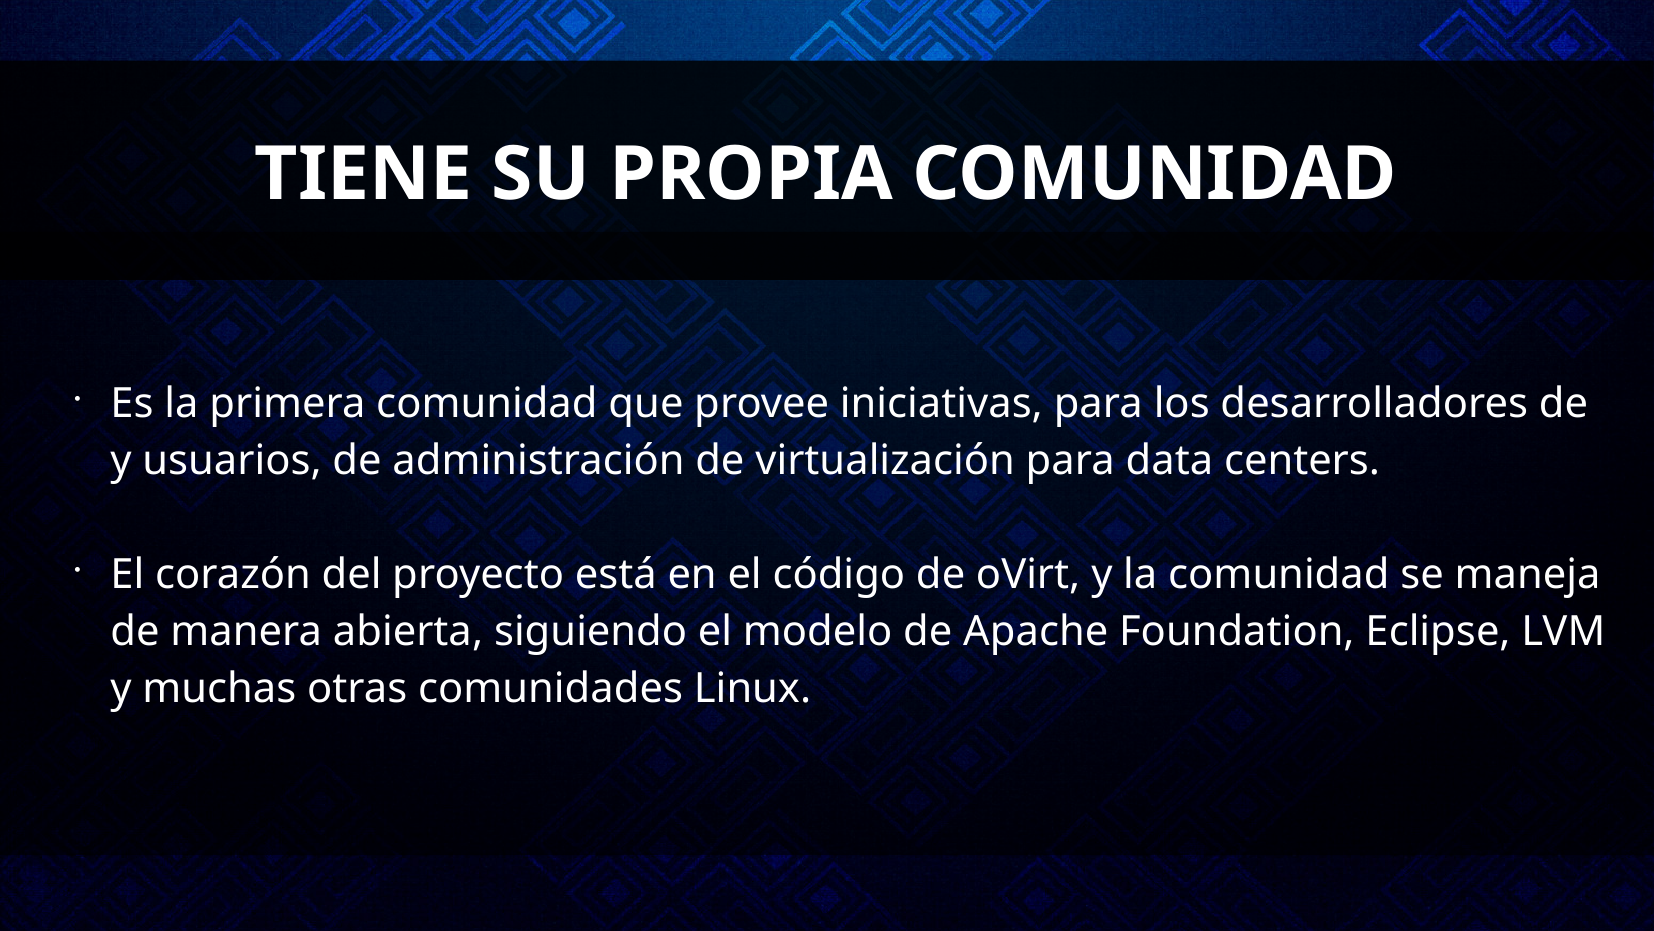

TIENE SU PROPIA COMUNIDAD
Es la primera comunidad que provee iniciativas, para los desarrolladores de
y usuarios, de administración de virtualización para data centers.
El corazón del proyecto está en el código de oVirt, y la comunidad se maneja
de manera abierta, siguiendo el modelo de Apache Foundation, Eclipse, LVM
y muchas otras comunidades Linux.